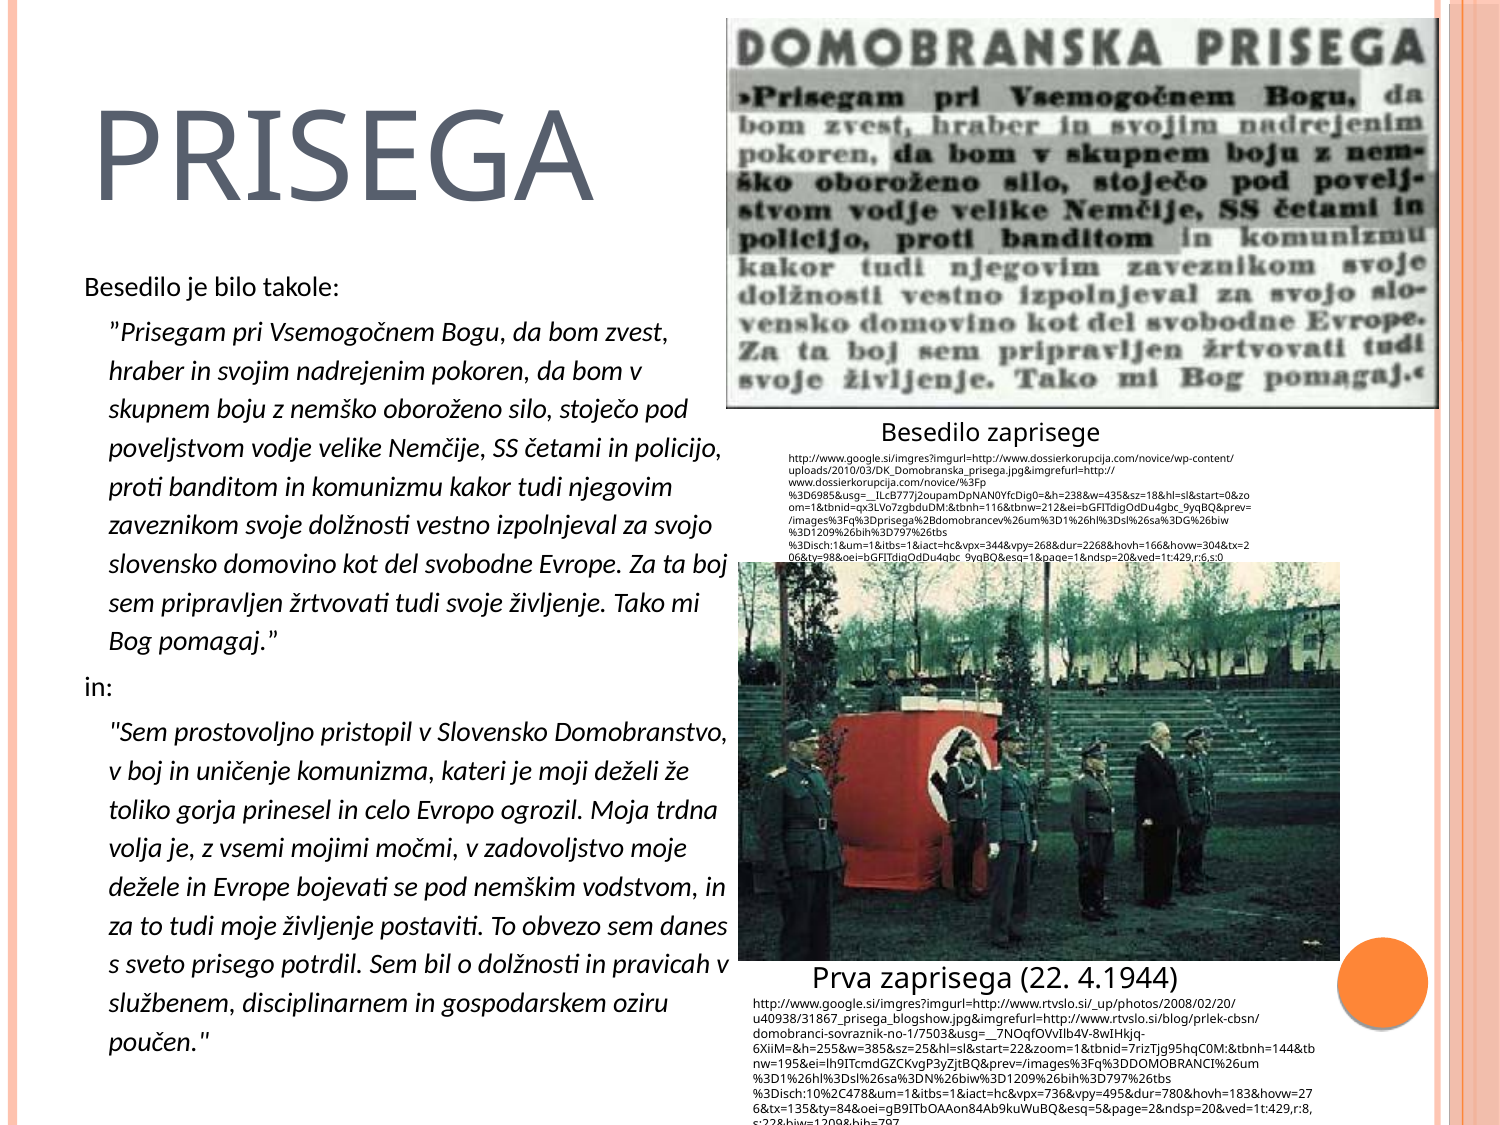

# Prisega
Besedilo je bilo takole:
 	”Prisegam pri Vsemogočnem Bogu, da bom zvest, hraber in svojim nadrejenim pokoren, da bom v skupnem boju z nemško oboroženo silo, stoječo pod poveljstvom vodje velike Nemčije, SS četami in policijo, proti banditom in komunizmu kakor tudi njegovim zaveznikom svoje dolžnosti vestno izpolnjeval za svojo slovensko domovino kot del svobodne Evrope. Za ta boj sem pripravljen žrtvovati tudi svoje življenje. Tako mi Bog pomagaj.”
in:
	"Sem prostovoljno pristopil v Slovensko Domobranstvo, v boj in uničenje komunizma, kateri je moji deželi že toliko gorja prinesel in celo Evropo ogrozil. Moja trdna volja je, z vsemi mojimi močmi, v zadovoljstvo moje dežele in Evrope bojevati se pod nemškim vodstvom, in za to tudi moje življenje postaviti. To obvezo sem danes s sveto prisego potrdil. Sem bil o dolžnosti in pravicah v službenem, disciplinarnem in gospodarskem oziru poučen."
Besedilo zaprisege
http://www.google.si/imgres?imgurl=http://www.dossierkorupcija.com/novice/wp-content/uploads/2010/03/DK_Domobranska_prisega.jpg&imgrefurl=http://www.dossierkorupcija.com/novice/%3Fp%3D6985&usg=__ILcB777j2oupamDpNAN0YfcDig0=&h=238&w=435&sz=18&hl=sl&start=0&zoom=1&tbnid=qx3LVo7zgbduDM:&tbnh=116&tbnw=212&ei=bGFITdigOdDu4gbc_9yqBQ&prev=/images%3Fq%3Dprisega%2Bdomobrancev%26um%3D1%26hl%3Dsl%26sa%3DG%26biw%3D1209%26bih%3D797%26tbs%3Disch:1&um=1&itbs=1&iact=hc&vpx=344&vpy=268&dur=2268&hovh=166&hovw=304&tx=206&ty=98&oei=bGFITdigOdDu4gbc_9yqBQ&esq=1&page=1&ndsp=20&ved=1t:429,r:6,s:0
Prva zaprisega (22. 4.1944)
http://www.google.si/imgres?imgurl=http://www.rtvslo.si/_up/photos/2008/02/20/u40938/31867_prisega_blogshow.jpg&imgrefurl=http://www.rtvslo.si/blog/prlek-cbsn/domobranci-sovraznik-no-1/7503&usg=__7NOqfOVvIlb4V-8wIHkjq-6XiiM=&h=255&w=385&sz=25&hl=sl&start=22&zoom=1&tbnid=7rizTjg95hqC0M:&tbnh=144&tbnw=195&ei=lh9ITcmdGZCKvgP3yZjtBQ&prev=/images%3Fq%3DDOMOBRANCI%26um%3D1%26hl%3Dsl%26sa%3DN%26biw%3D1209%26bih%3D797%26tbs%3Disch:10%2C478&um=1&itbs=1&iact=hc&vpx=736&vpy=495&dur=780&hovh=183&hovw=276&tx=135&ty=84&oei=gB9ITbOAAon84Ab9kuWuBQ&esq=5&page=2&ndsp=20&ved=1t:429,r:8,s:22&biw=1209&bih=797